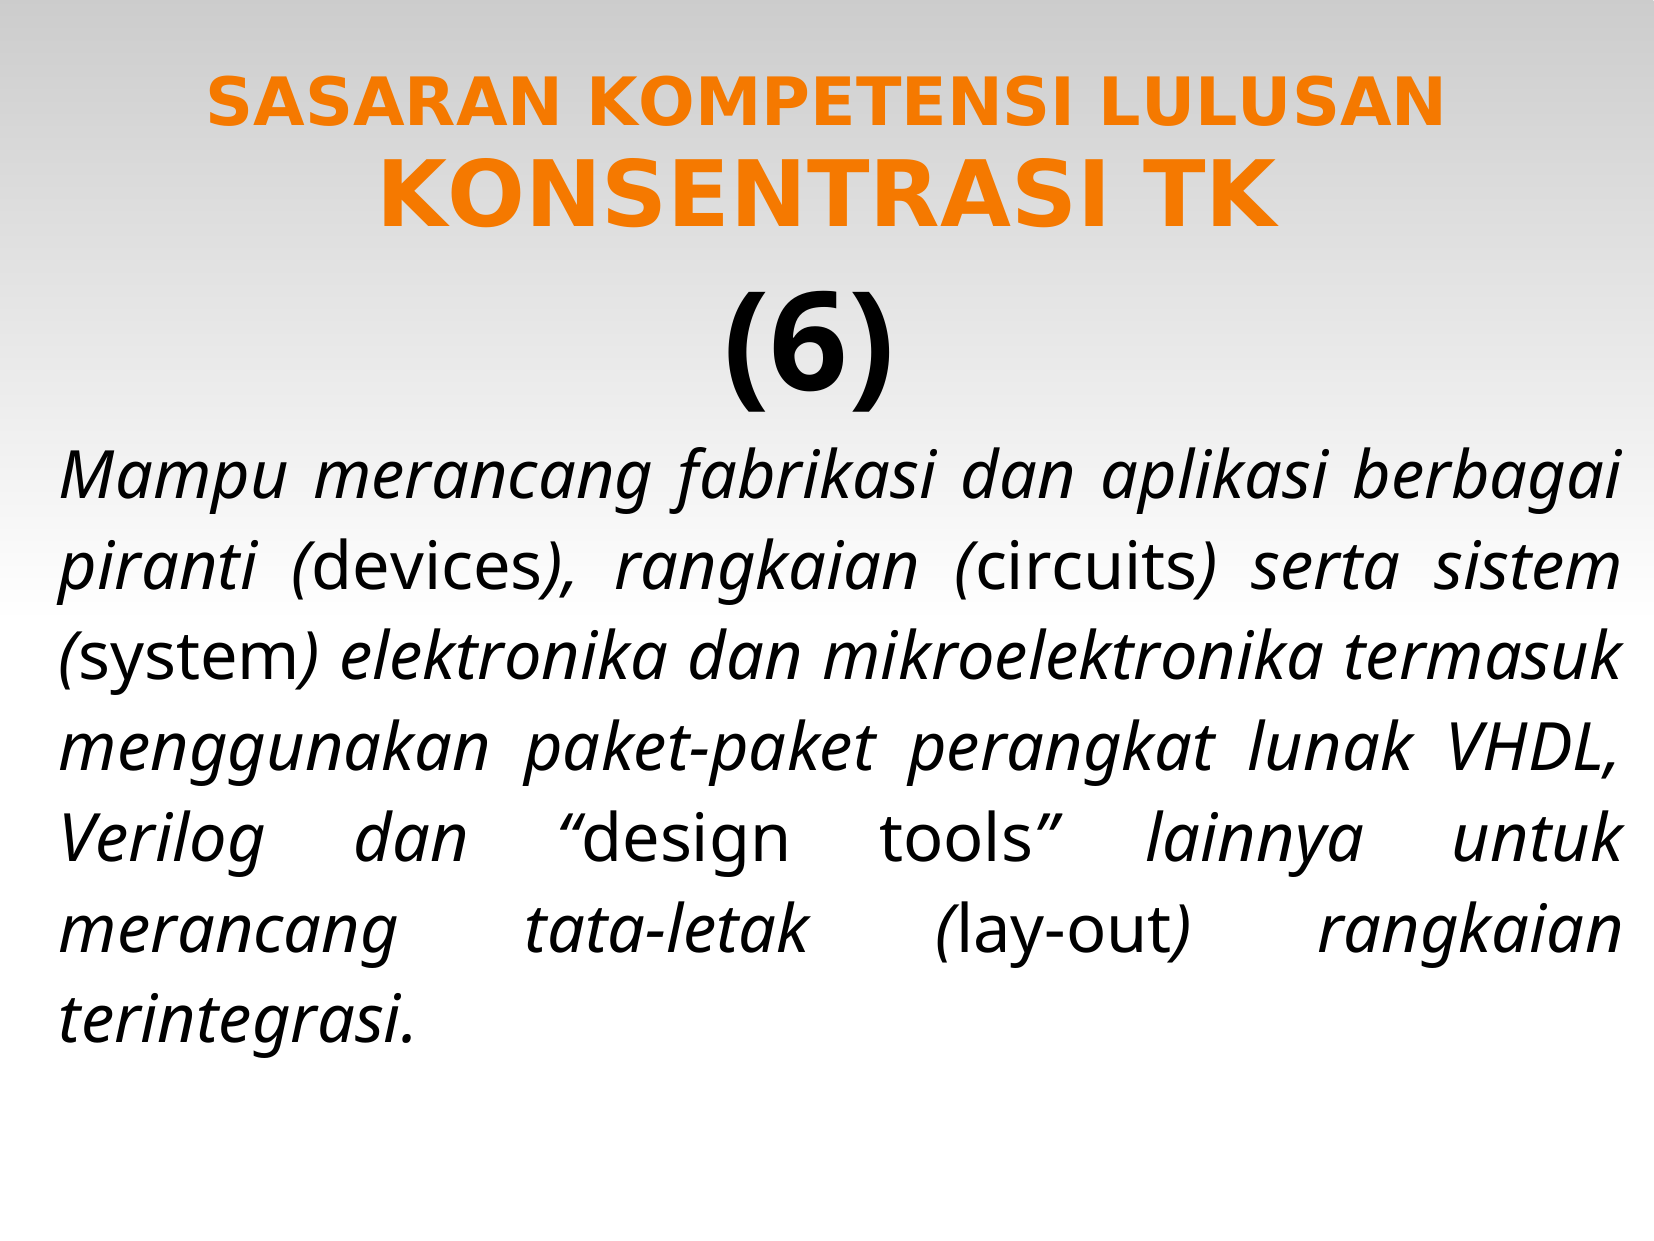

SASARAN KOMPETENSI LULUSAN
KONSENTRASI TK
(6)
# Mampu merancang fabrikasi dan aplikasi berbagai piranti (devices), rangkaian (circuits) serta sistem (system) elektronika dan mikroelektronika termasuk menggunakan paket-paket perangkat lunak VHDL, Verilog dan “design tools” lainnya untuk merancang tata-letak (lay-out) rangkaian terintegrasi.